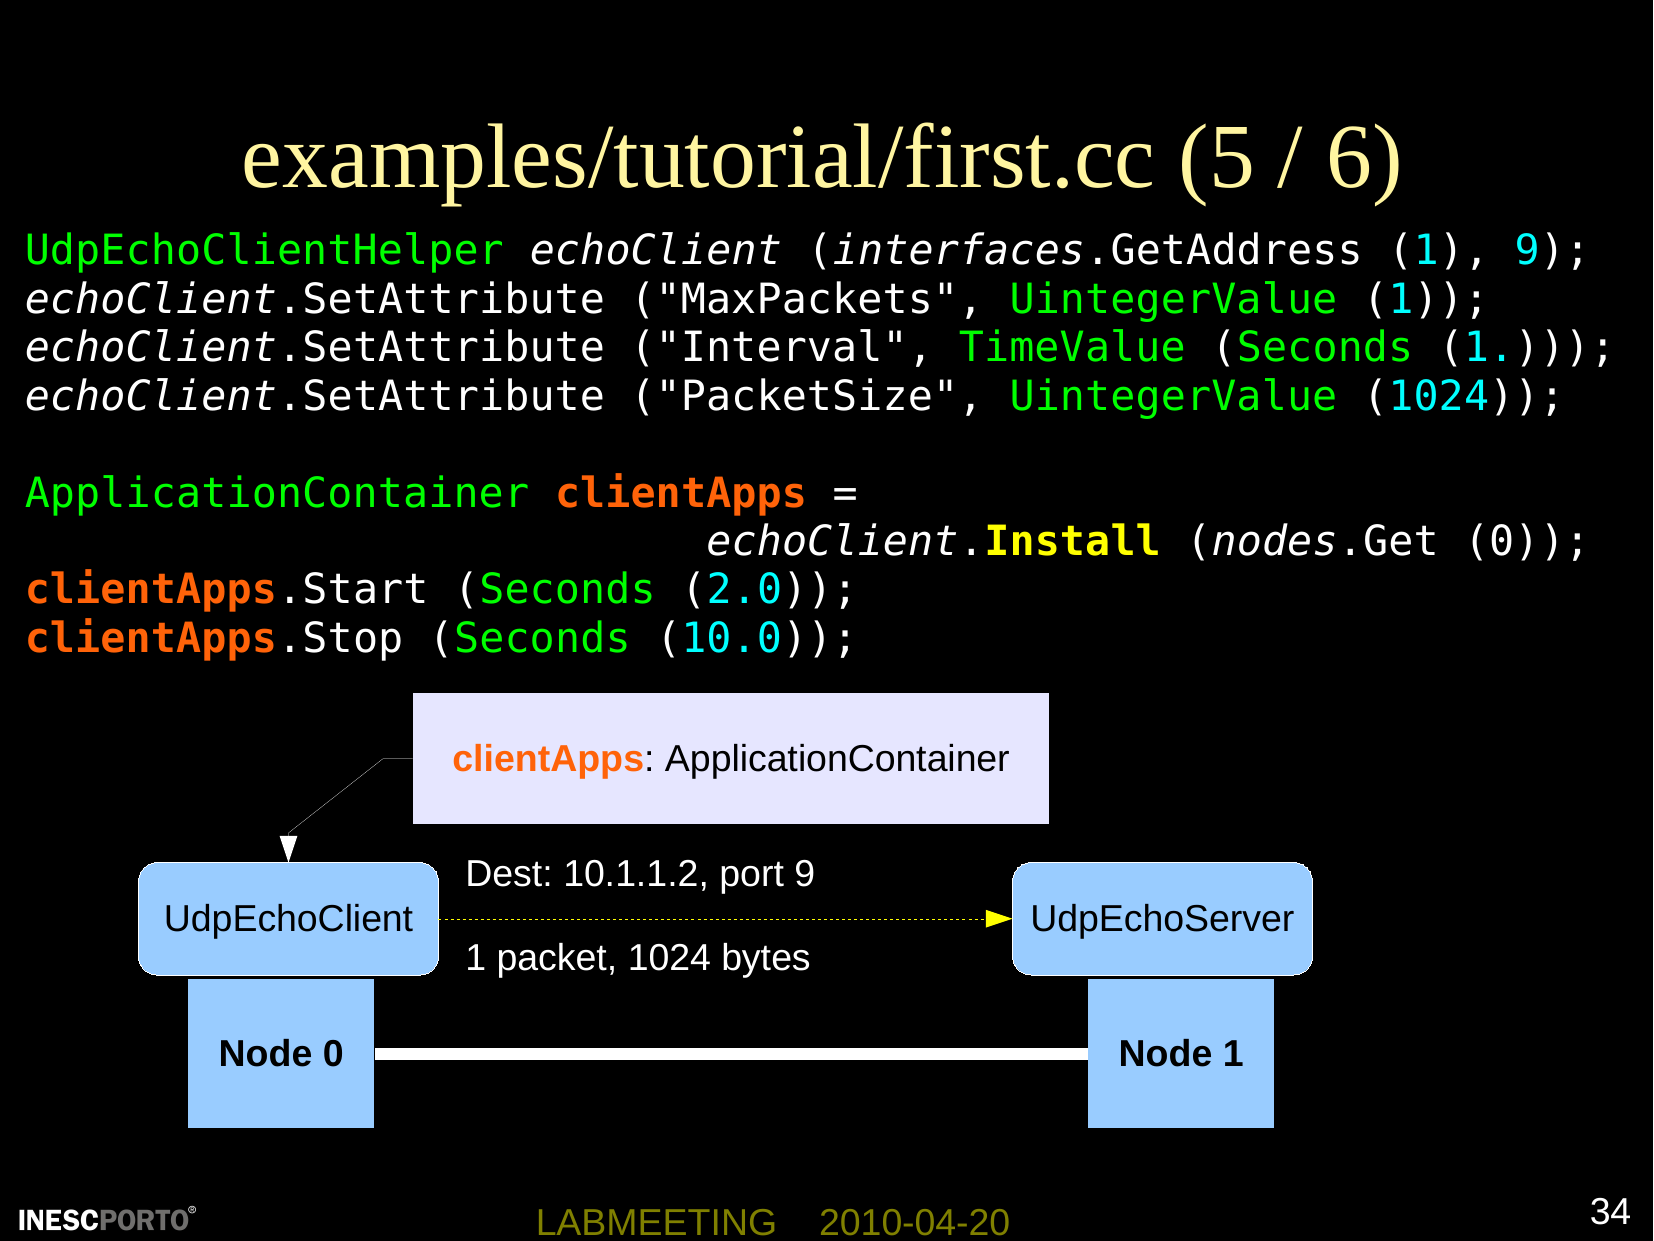

# examples/tutorial/first.cc (5 / 6)
UdpEchoClientHelper echoClient (interfaces.GetAddress (1), 9);
echoClient.SetAttribute ("MaxPackets", UintegerValue (1));
echoClient.SetAttribute ("Interval", TimeValue (Seconds (1.)));
echoClient.SetAttribute ("PacketSize", UintegerValue (1024));
ApplicationContainer clientApps =
 echoClient.Install (nodes.Get (0));
clientApps.Start (Seconds (2.0));
clientApps.Stop (Seconds (10.0));
clientApps: ApplicationContainer
Dest: 10.1.1.2, port 9
1 packet, 1024 bytes
UdpEchoServer
UdpEchoClient
Node 0
Node 1